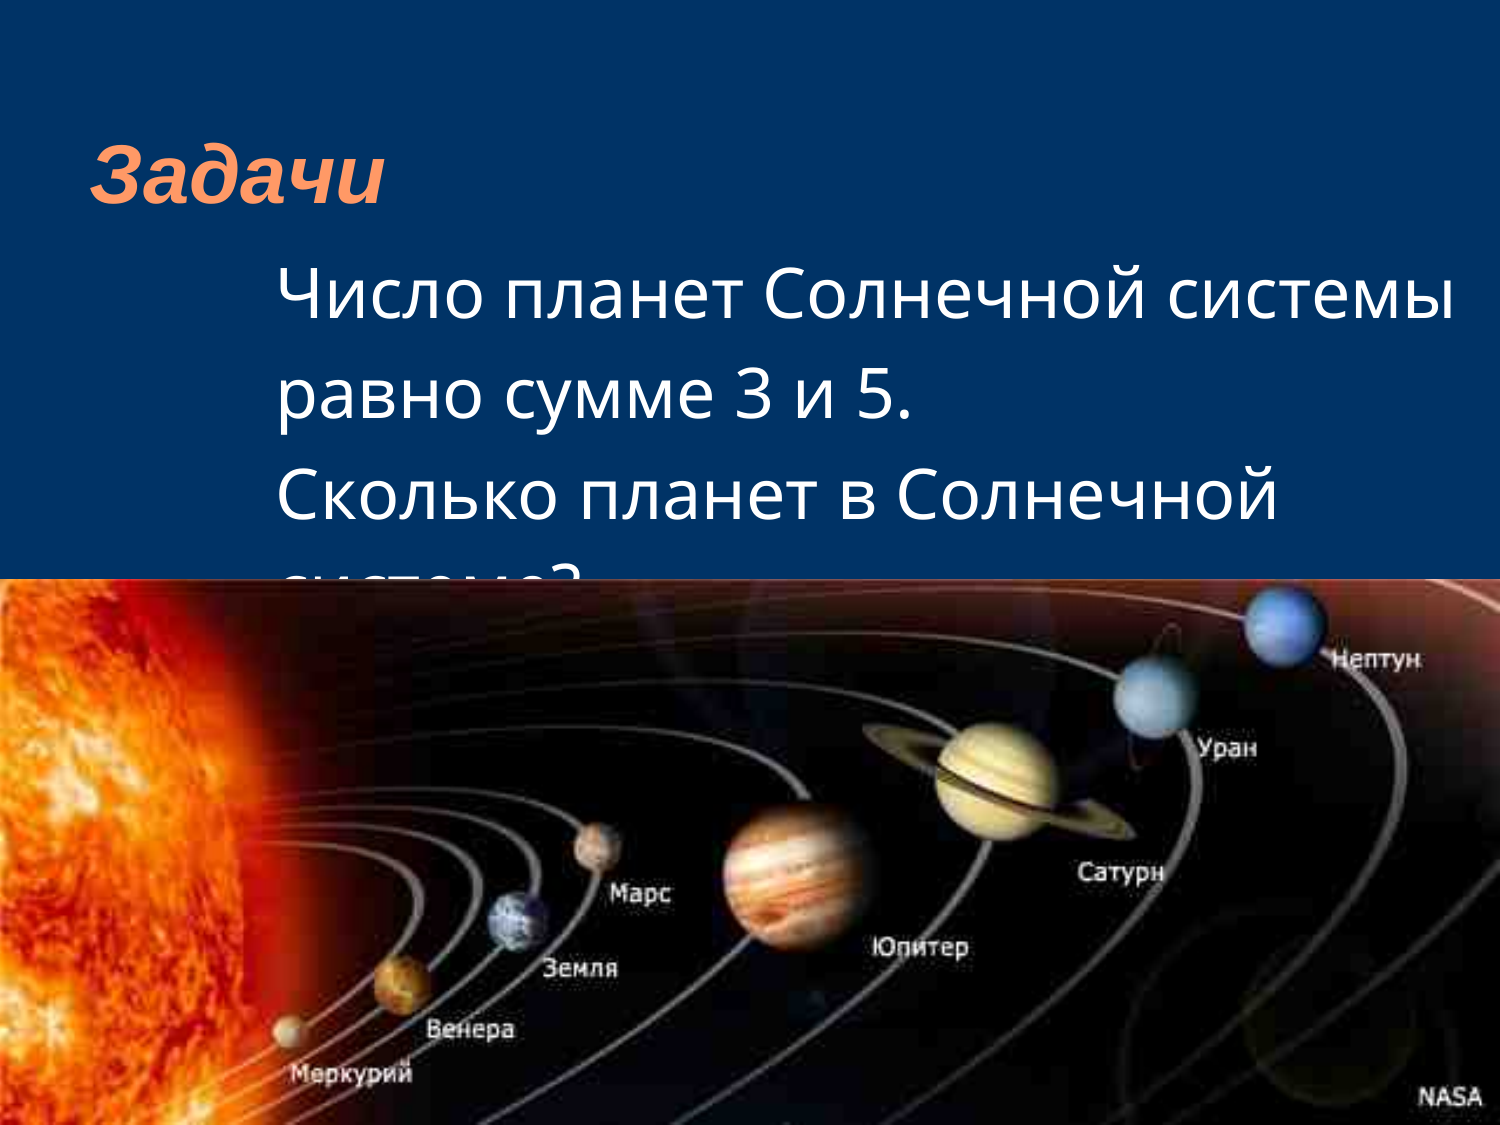

# Задачи
Число планет Солнечной системы
равно сумме 3 и 5.
Сколько планет в Солнечной системе?